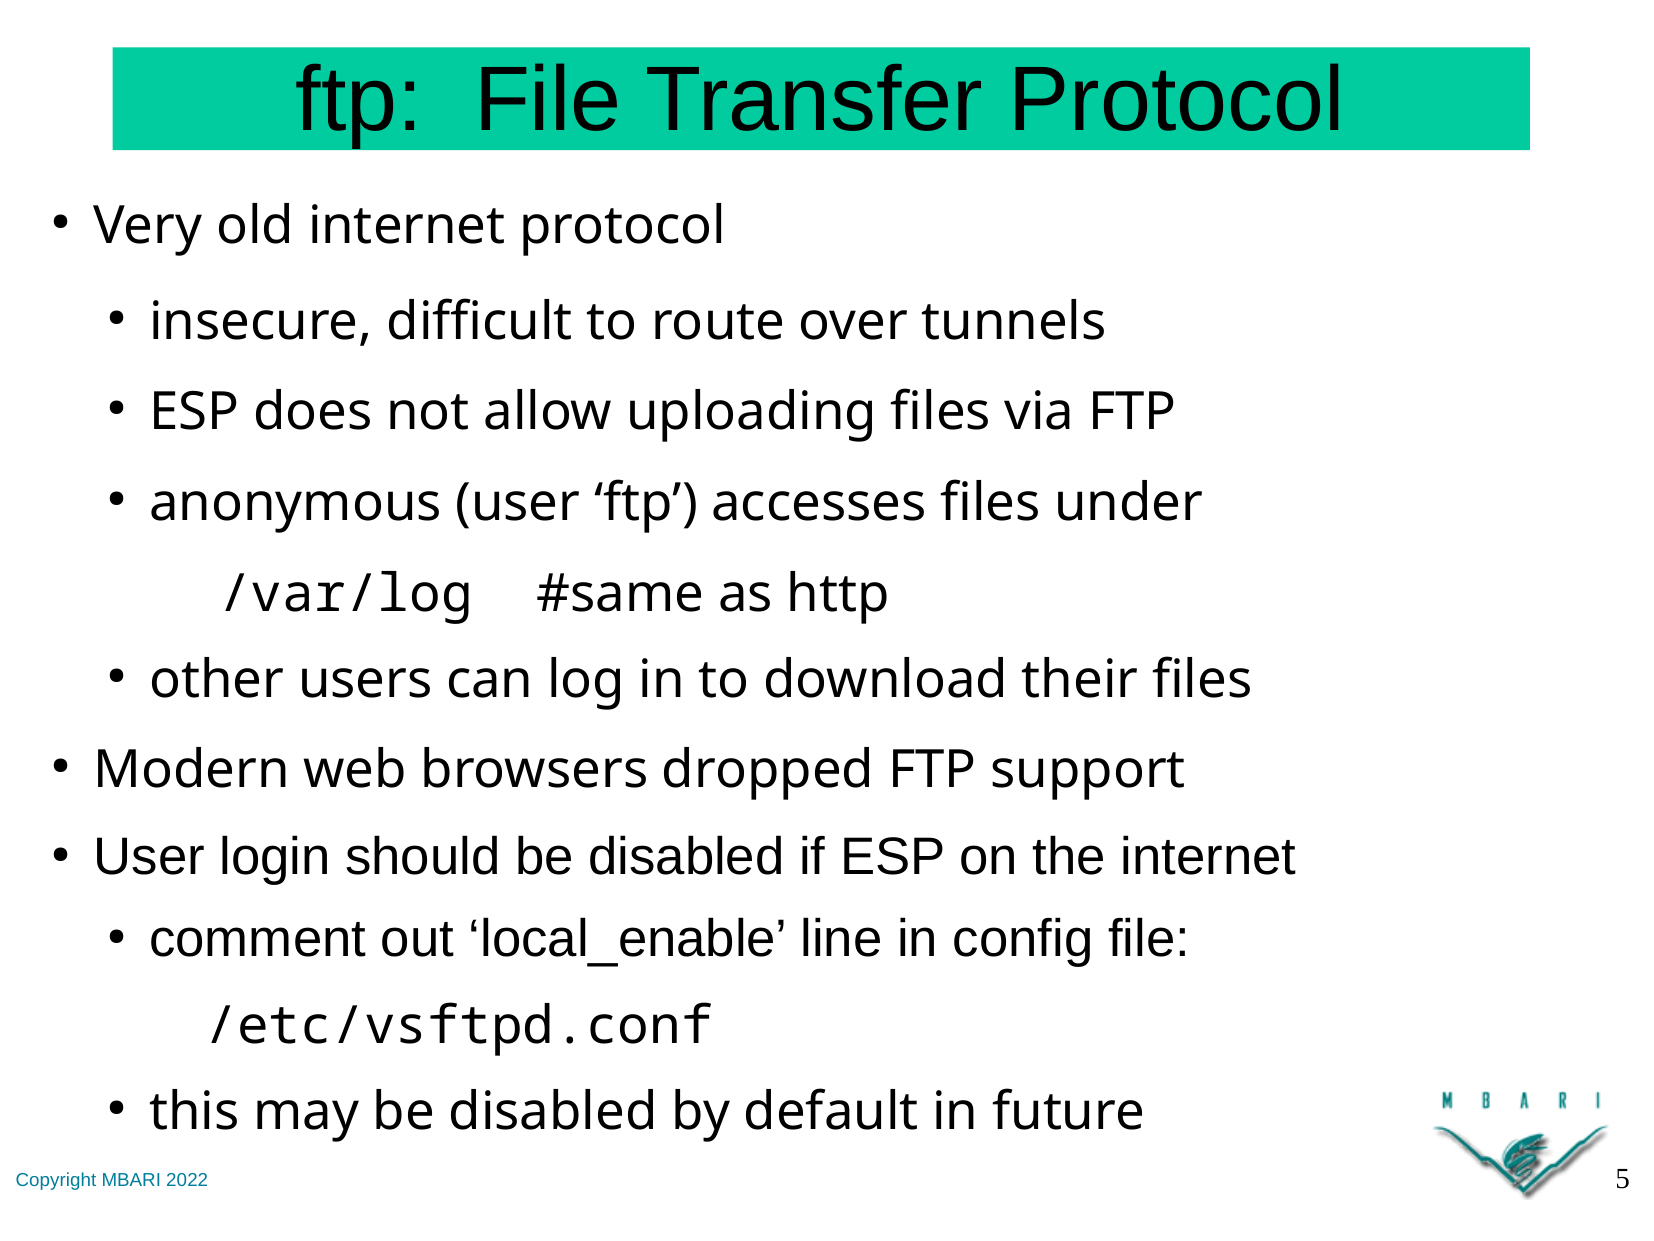

# ftp: File Transfer Protocol
Very old internet protocol
insecure, difficult to route over tunnels
ESP does not allow uploading files via FTP
anonymous (user ‘ftp’) accesses files under
 /var/log #same as http
other users can log in to download their files
Modern web browsers dropped FTP support
User login should be disabled if ESP on the internet
comment out ‘local_enable’ line in config file:
/etc/vsftpd.conf
this may be disabled by default in future